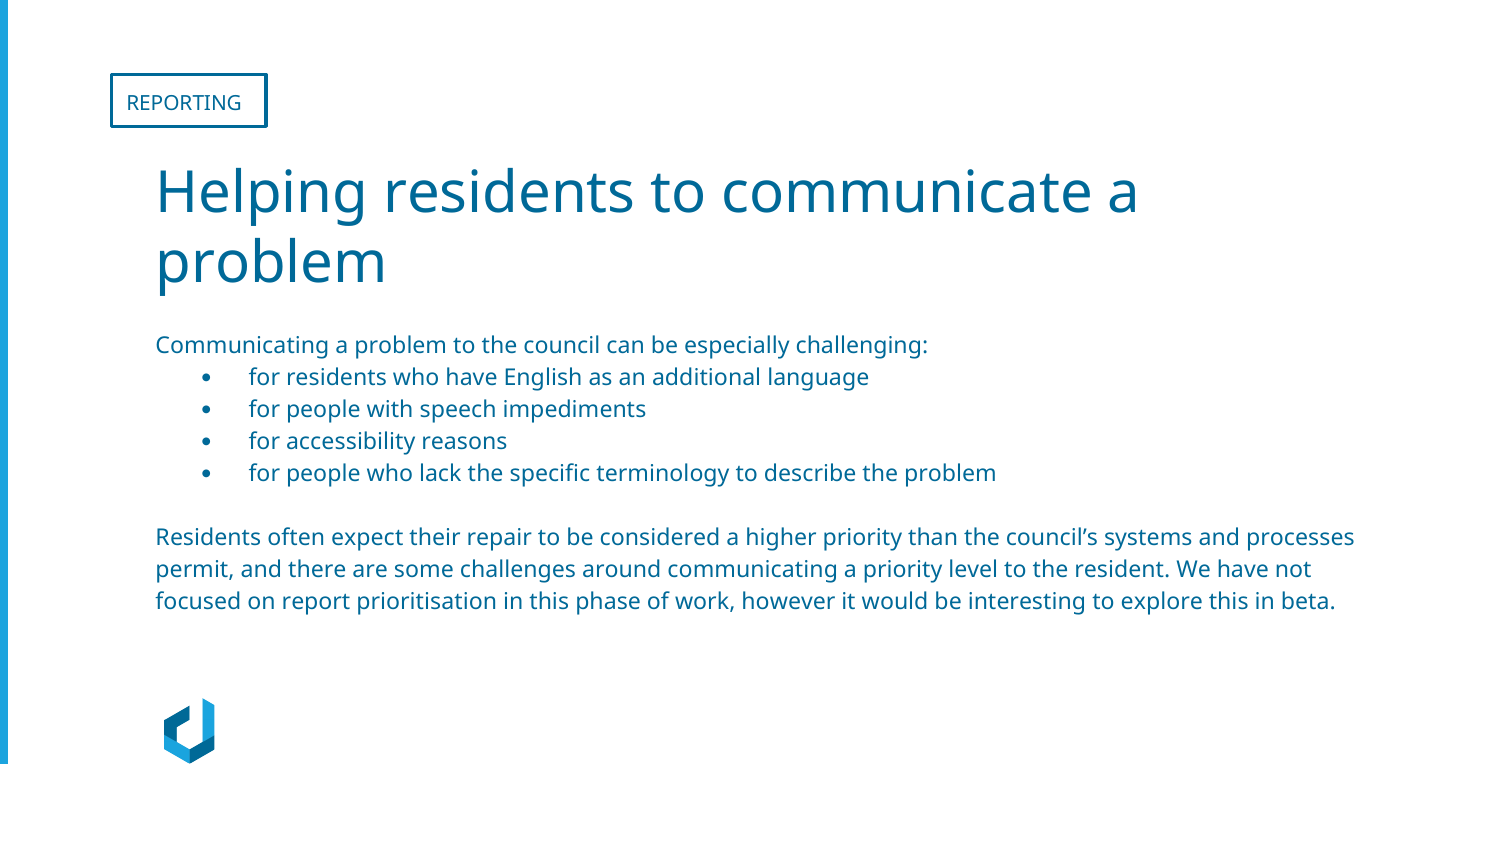

REPORTING
# Helping residents to communicate a problem
Communicating a problem to the council can be especially challenging:
for residents who have English as an additional language
for people with speech impediments
for accessibility reasons
for people who lack the specific terminology to describe the problem
Residents often expect their repair to be considered a higher priority than the council’s systems and processes permit, and there are some challenges around communicating a priority level to the resident. We have not focused on report prioritisation in this phase of work, however it would be interesting to explore this in beta.